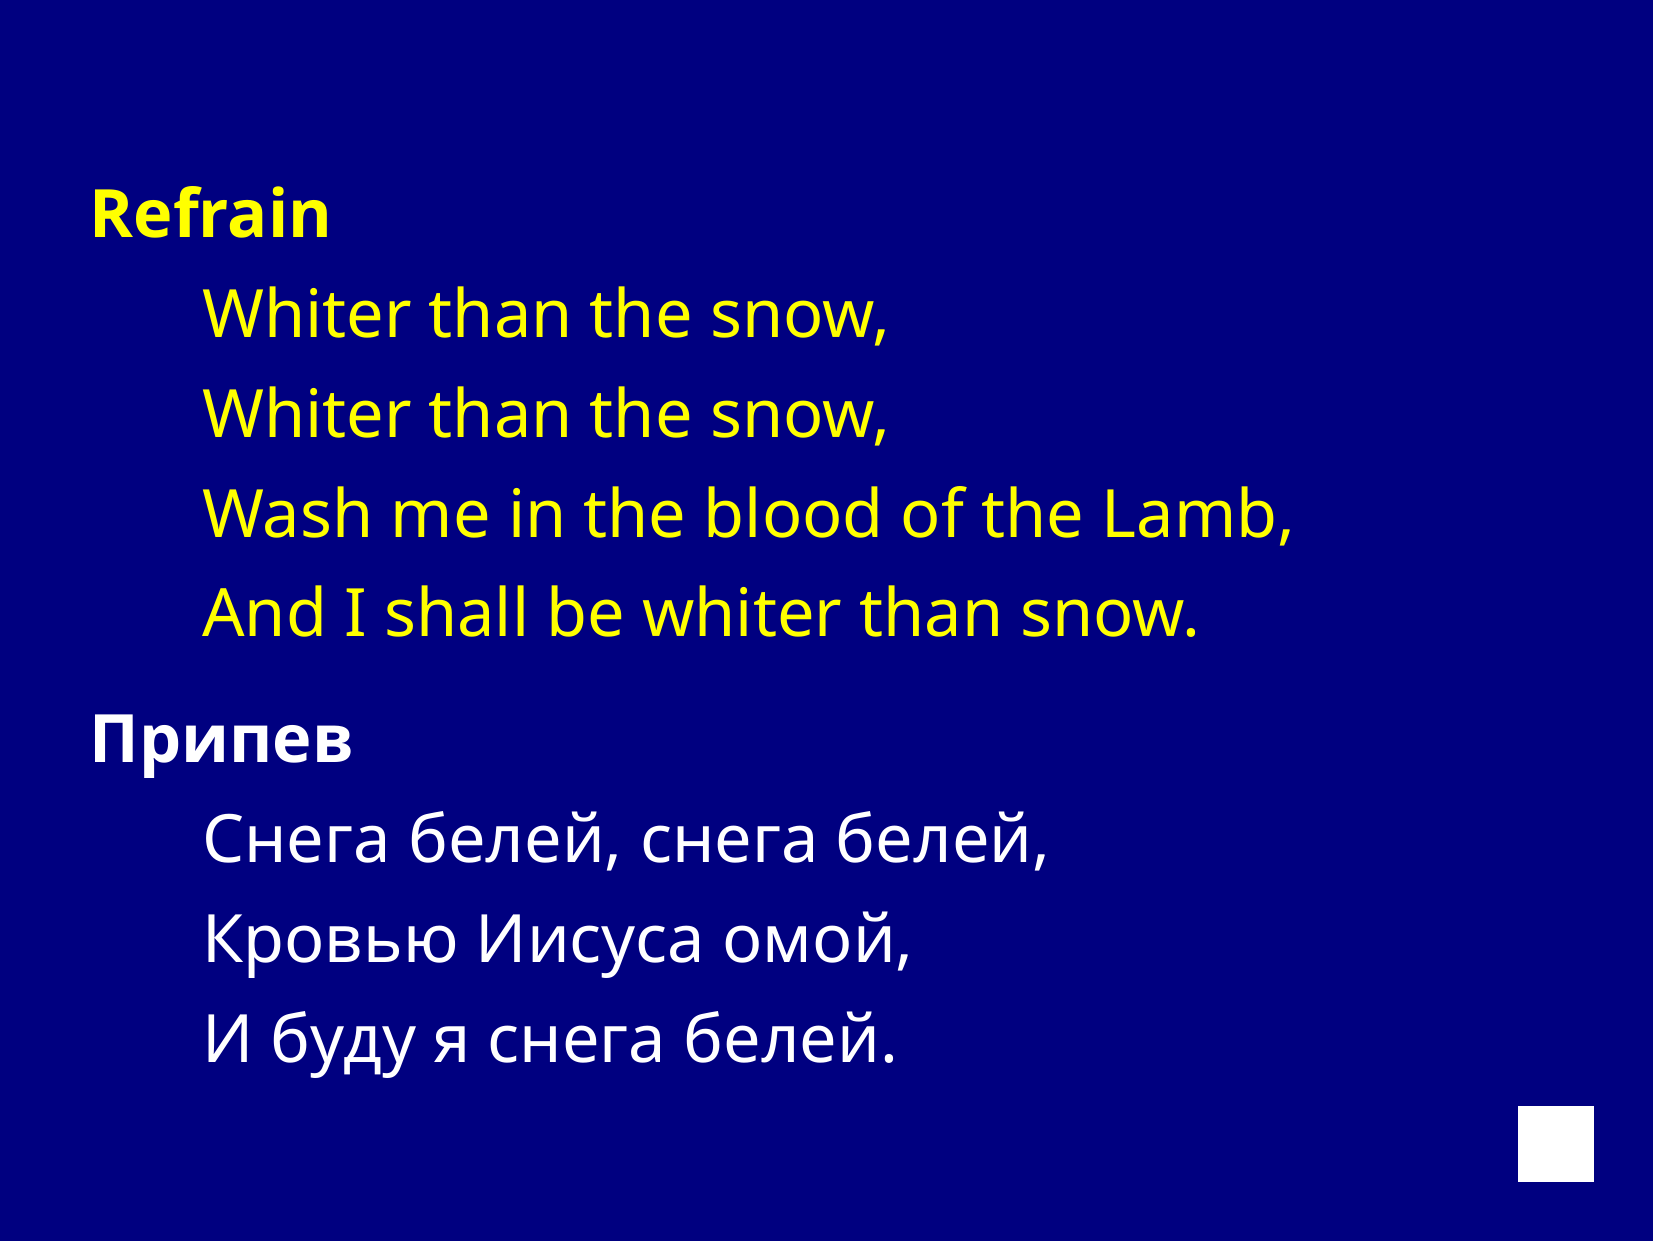

Refrain
	Whiter than the snow,
	Whiter than the snow,
	Wash me in the blood of the Lamb,
	And I shall be whiter than snow.
Припев
	Снега белей, снега белей,
	Кровью Иисуса омой,
	И буду я снега белей.